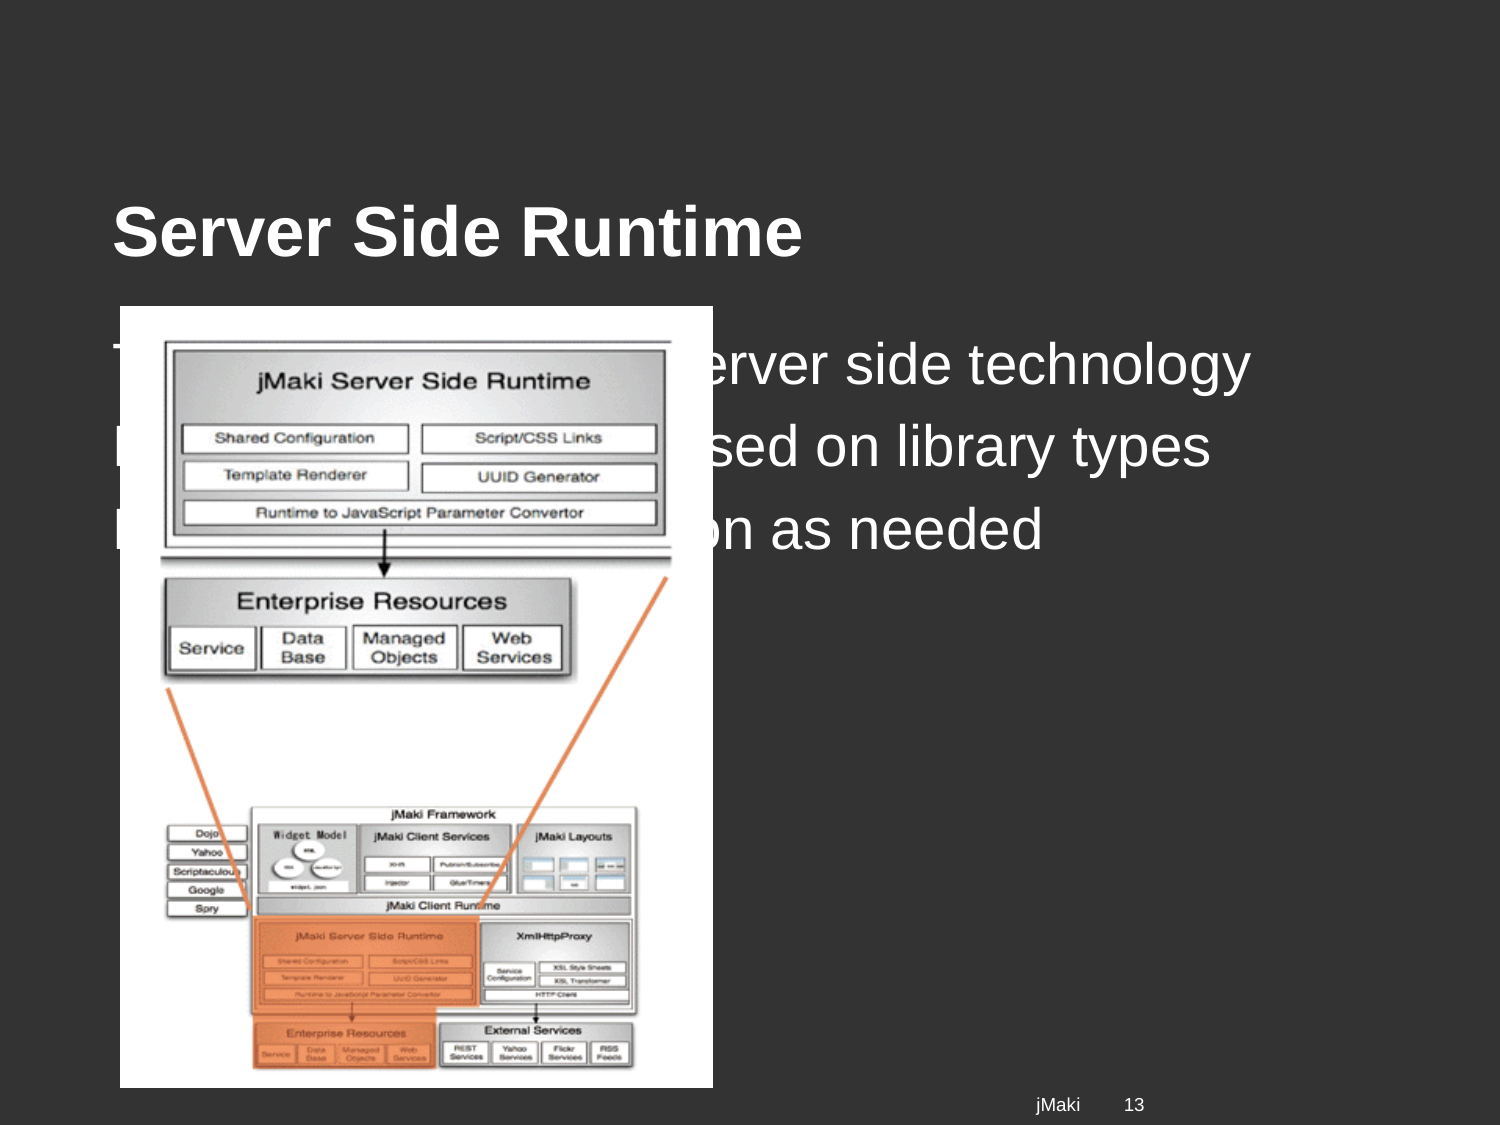

# Server Side Runtime
Ties client runtime to server side technology
Renders script/CSS based on library types
Handles data conversion as needed